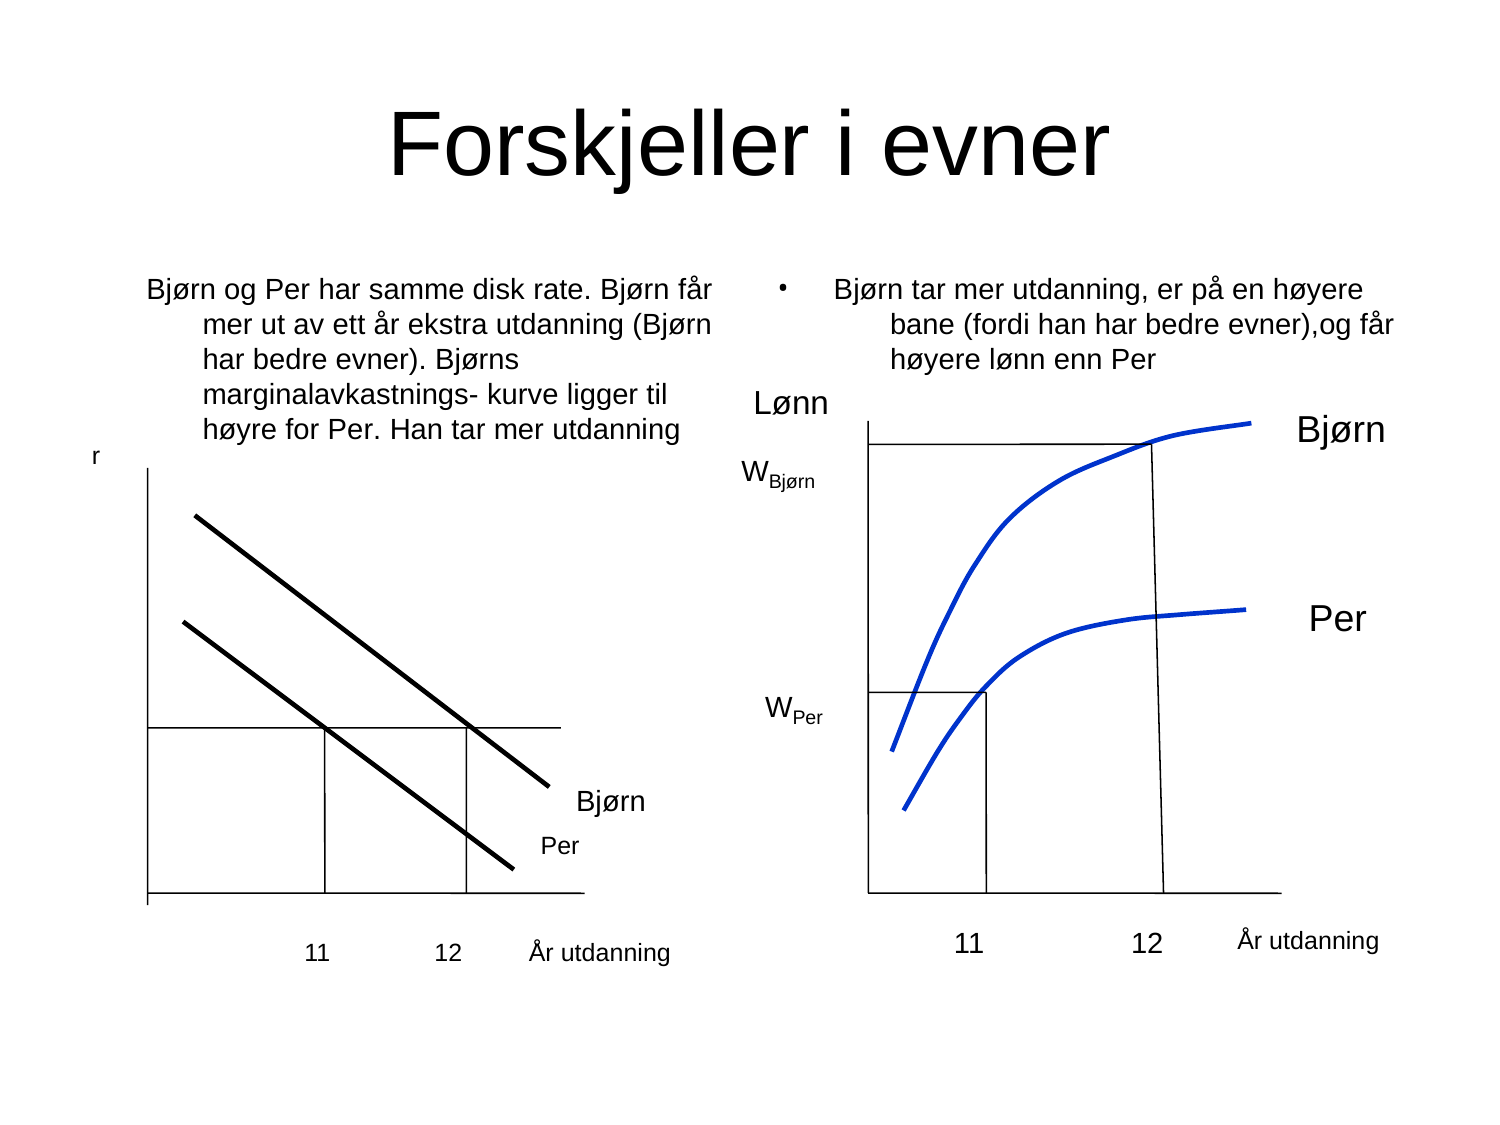

# Forskjeller i evner
Bjørn og Per har samme disk rate. Bjørn får mer ut av ett år ekstra utdanning (Bjørn har bedre evner). Bjørns marginalavkastnings- kurve ligger til høyre for Per. Han tar mer utdanning
Bjørn tar mer utdanning, er på en høyere bane (fordi han har bedre evner),og får høyere lønn enn Per
Lønn
Bjørn
r
WBjørn
Per
WPer
Bjørn
Per
11
12
År utdanning
11
12
År utdanning